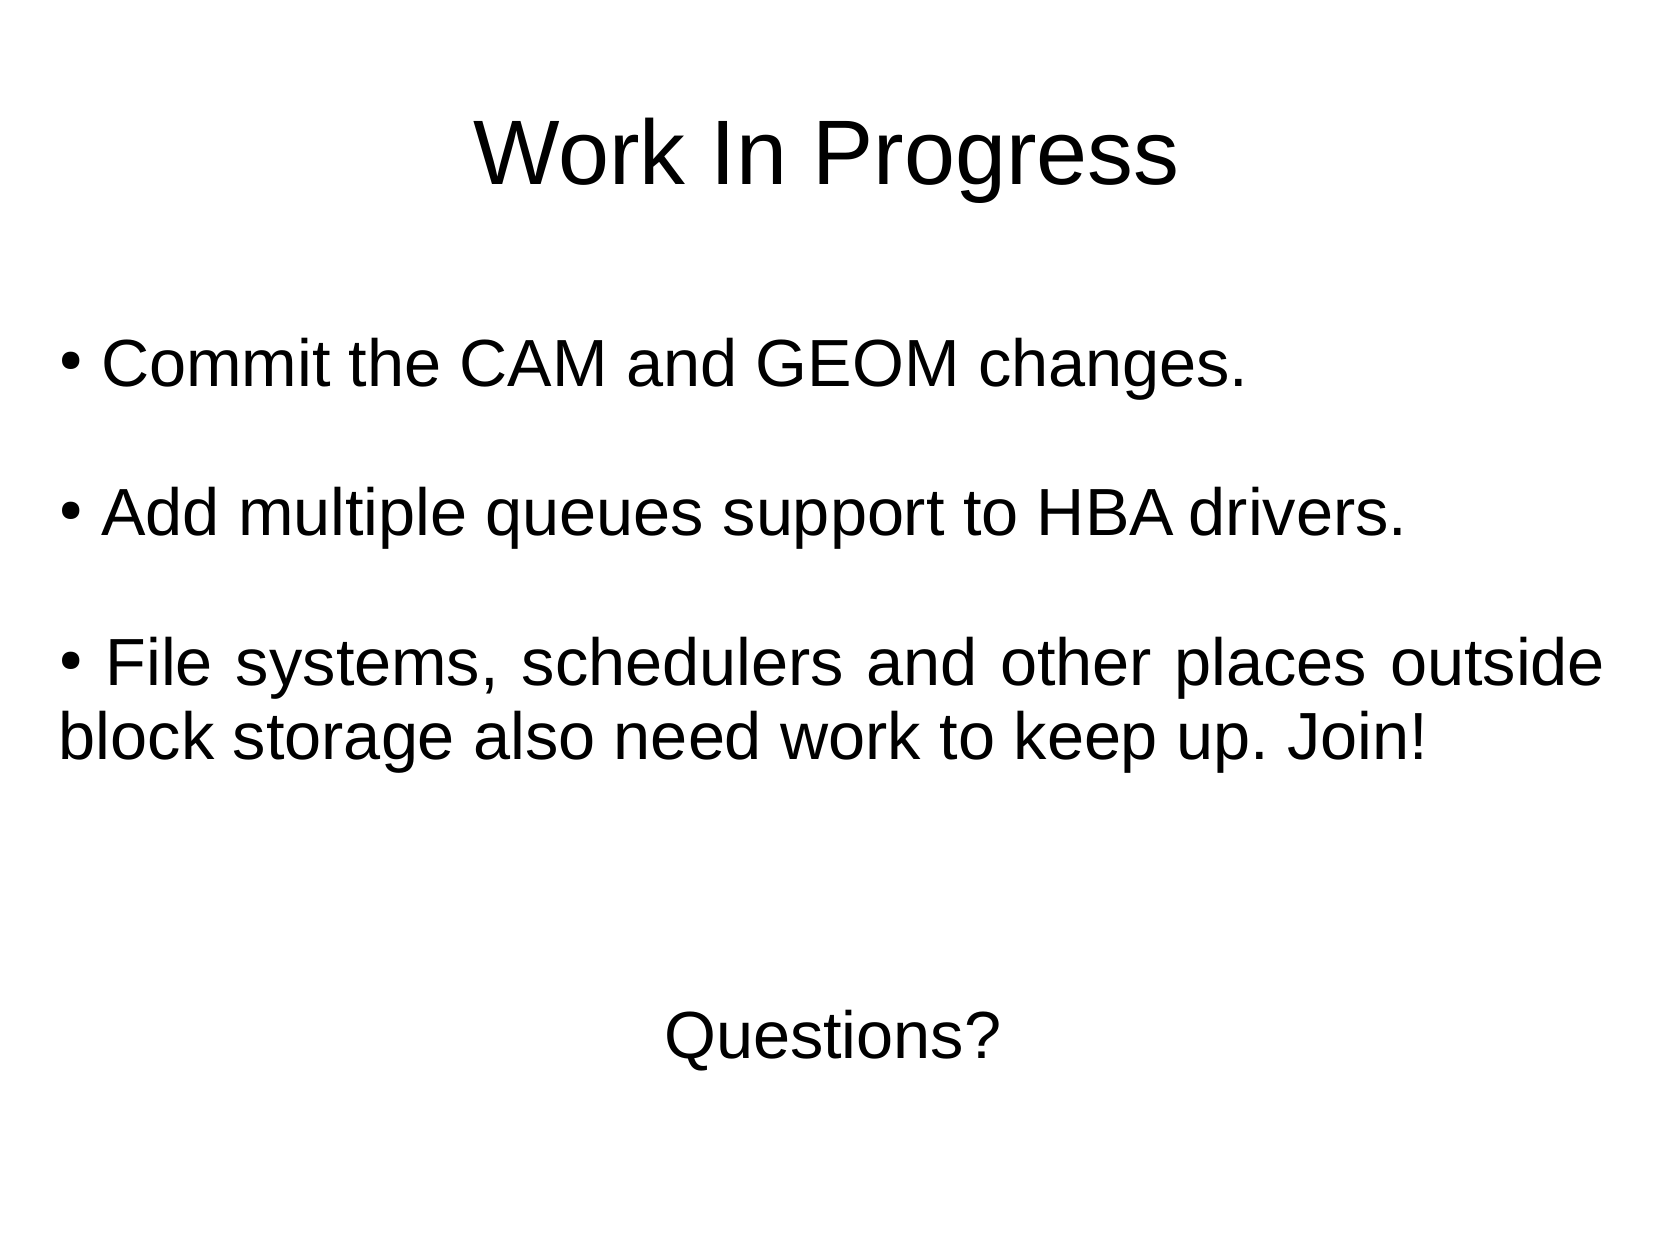

Work In Progress
# Commit the CAM and GEOM changes.
 Add multiple queues support to HBA drivers.
 File systems, schedulers and other places outside block storage also need work to keep up. Join!
Questions?